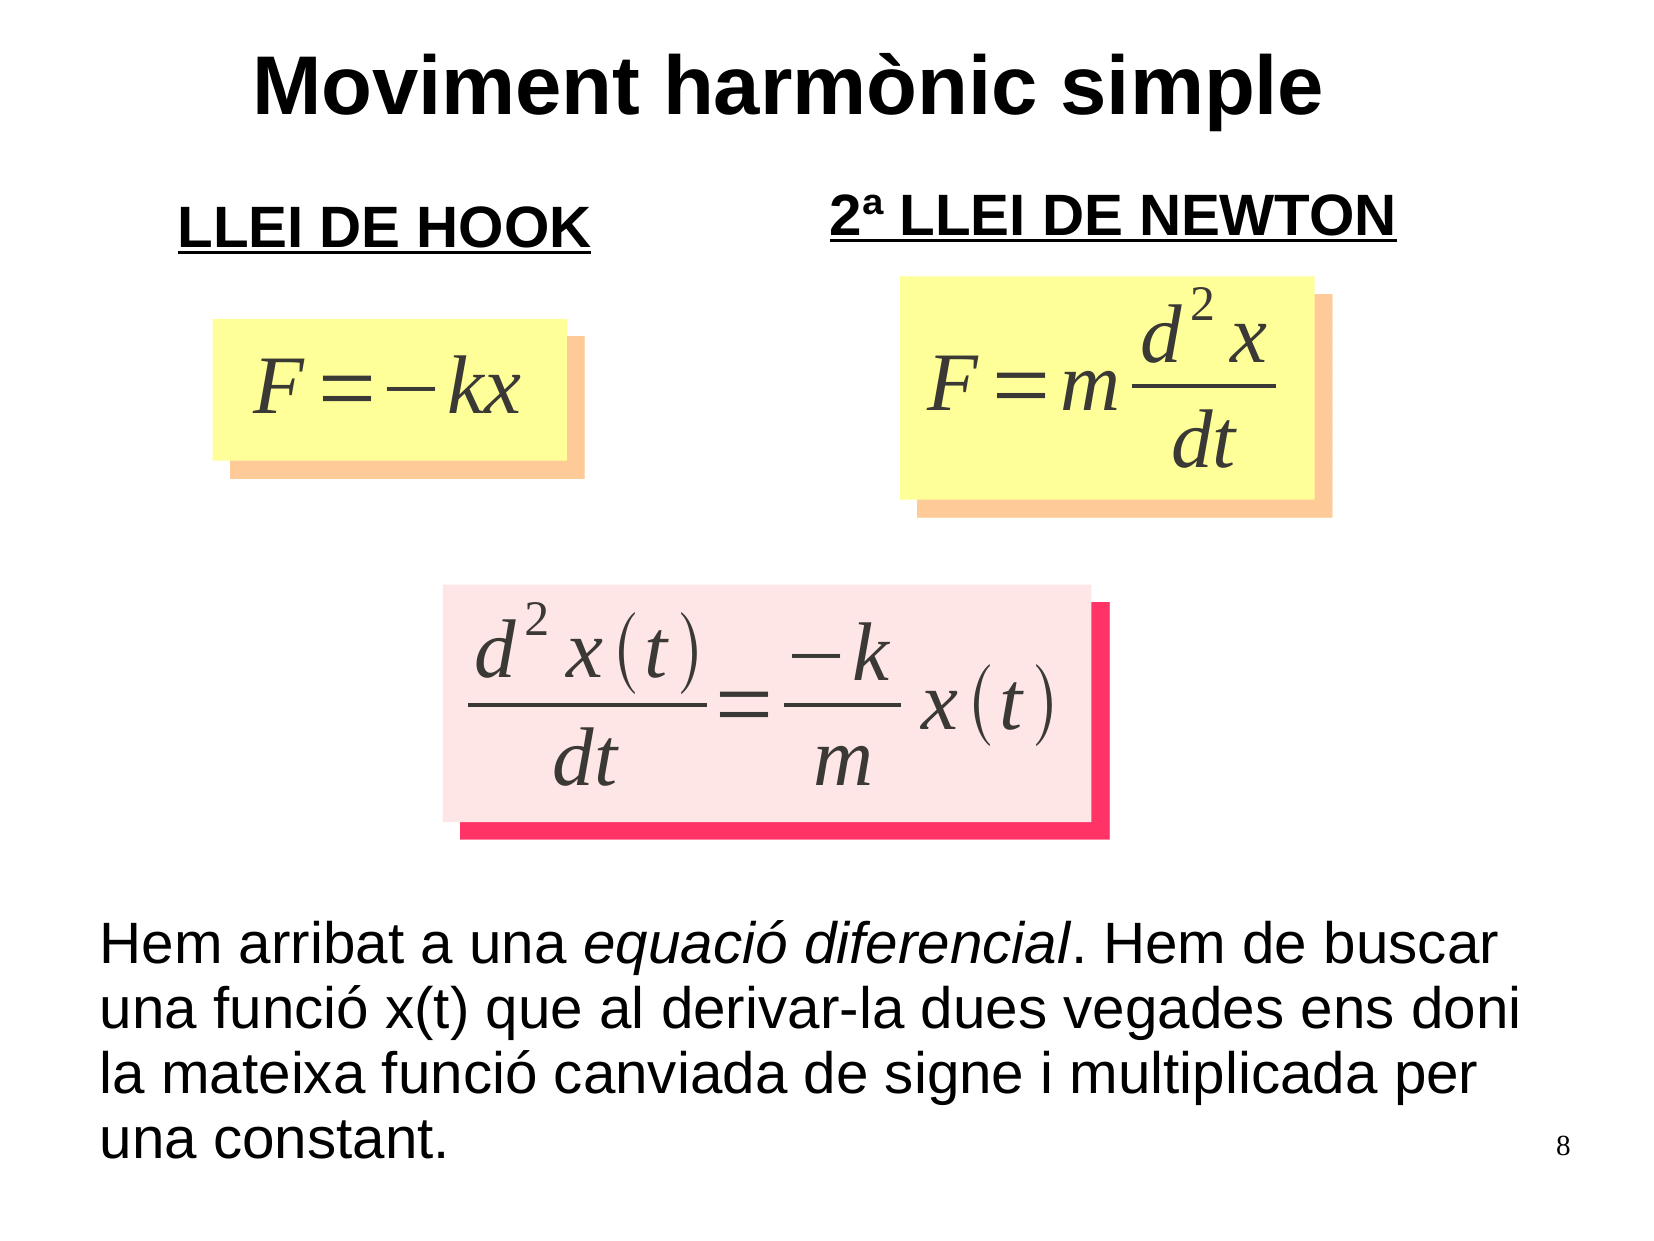

Moviment harmònic simple
2ª LLEI DE NEWTON
LLEI DE HOOK
Hem arribat a una equació diferencial. Hem de buscar una funció x(t) que al derivar-la dues vegades ens doni la mateixa funció canviada de signe i multiplicada per una constant.
8